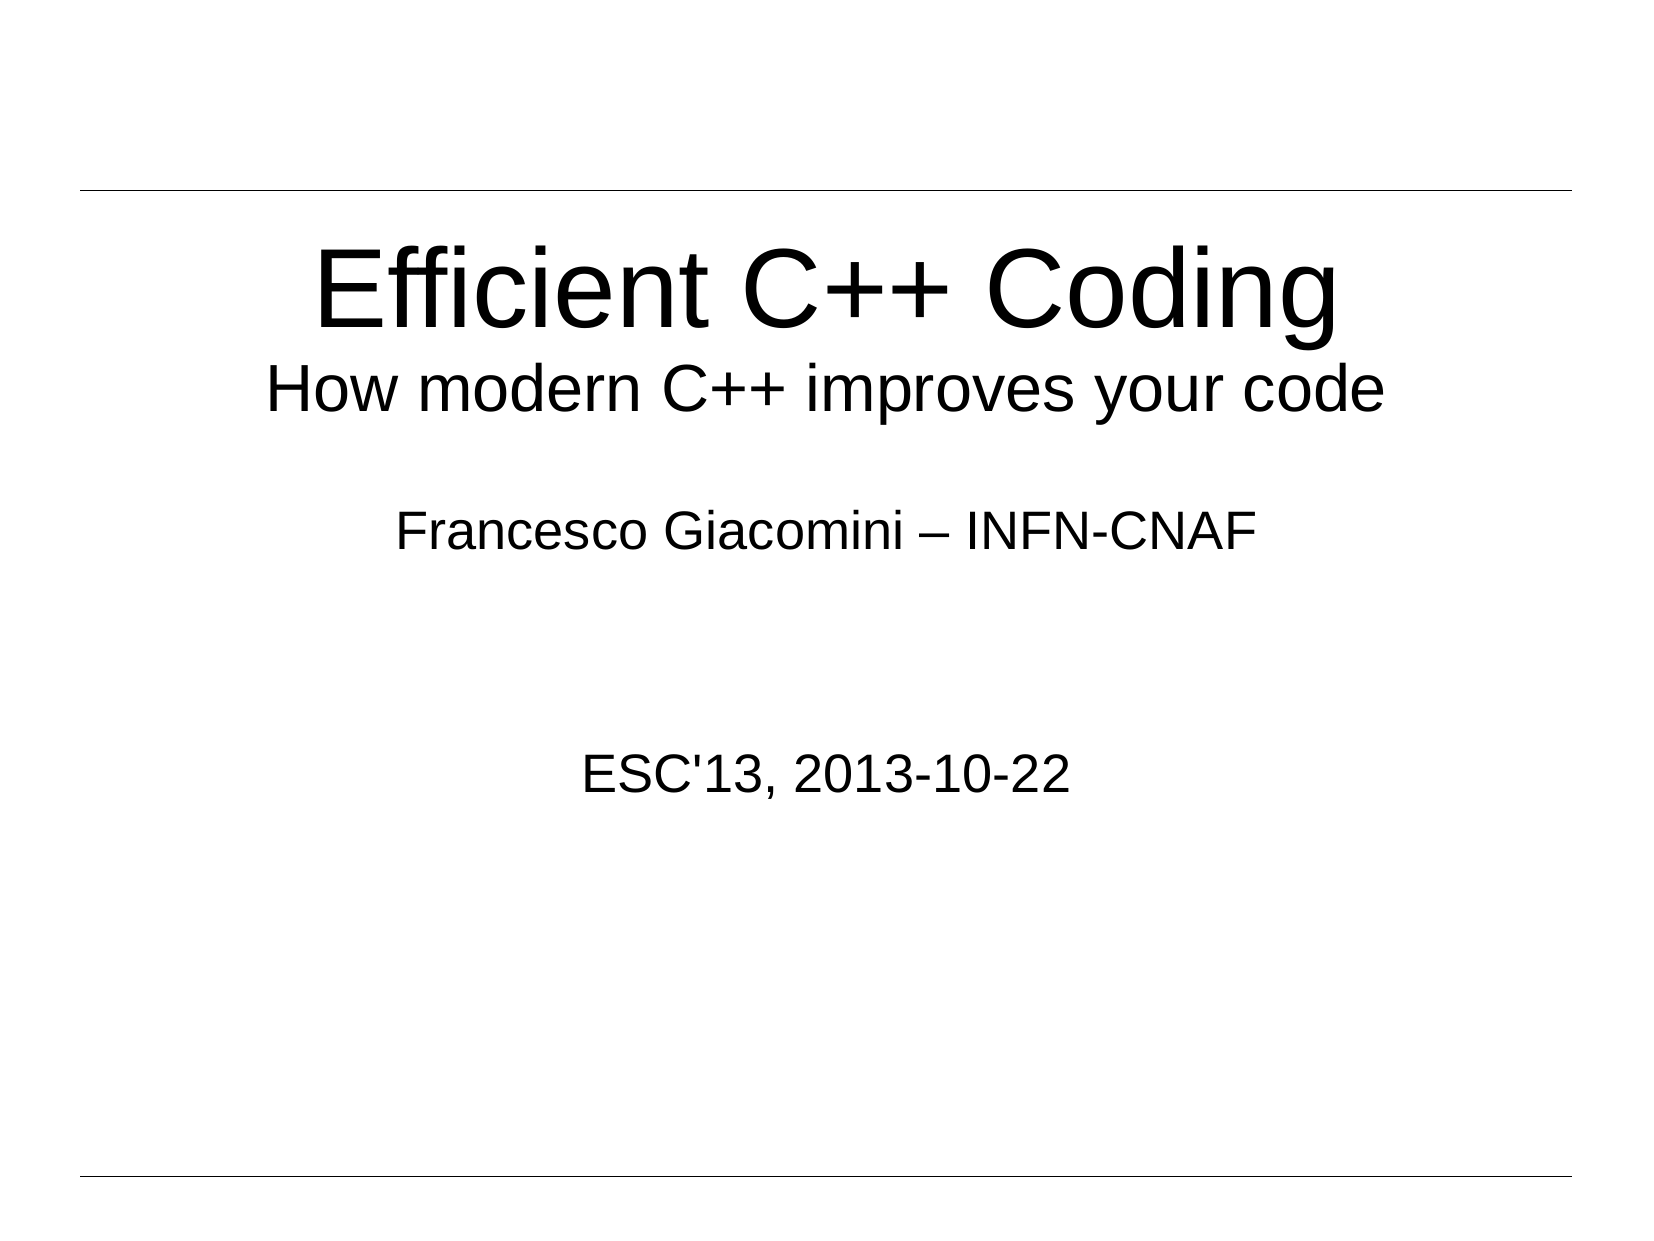

# Efficient C++ Coding
How modern C++ improves your code
Francesco Giacomini – INFN-CNAF
ESC'13, 2013-10-22